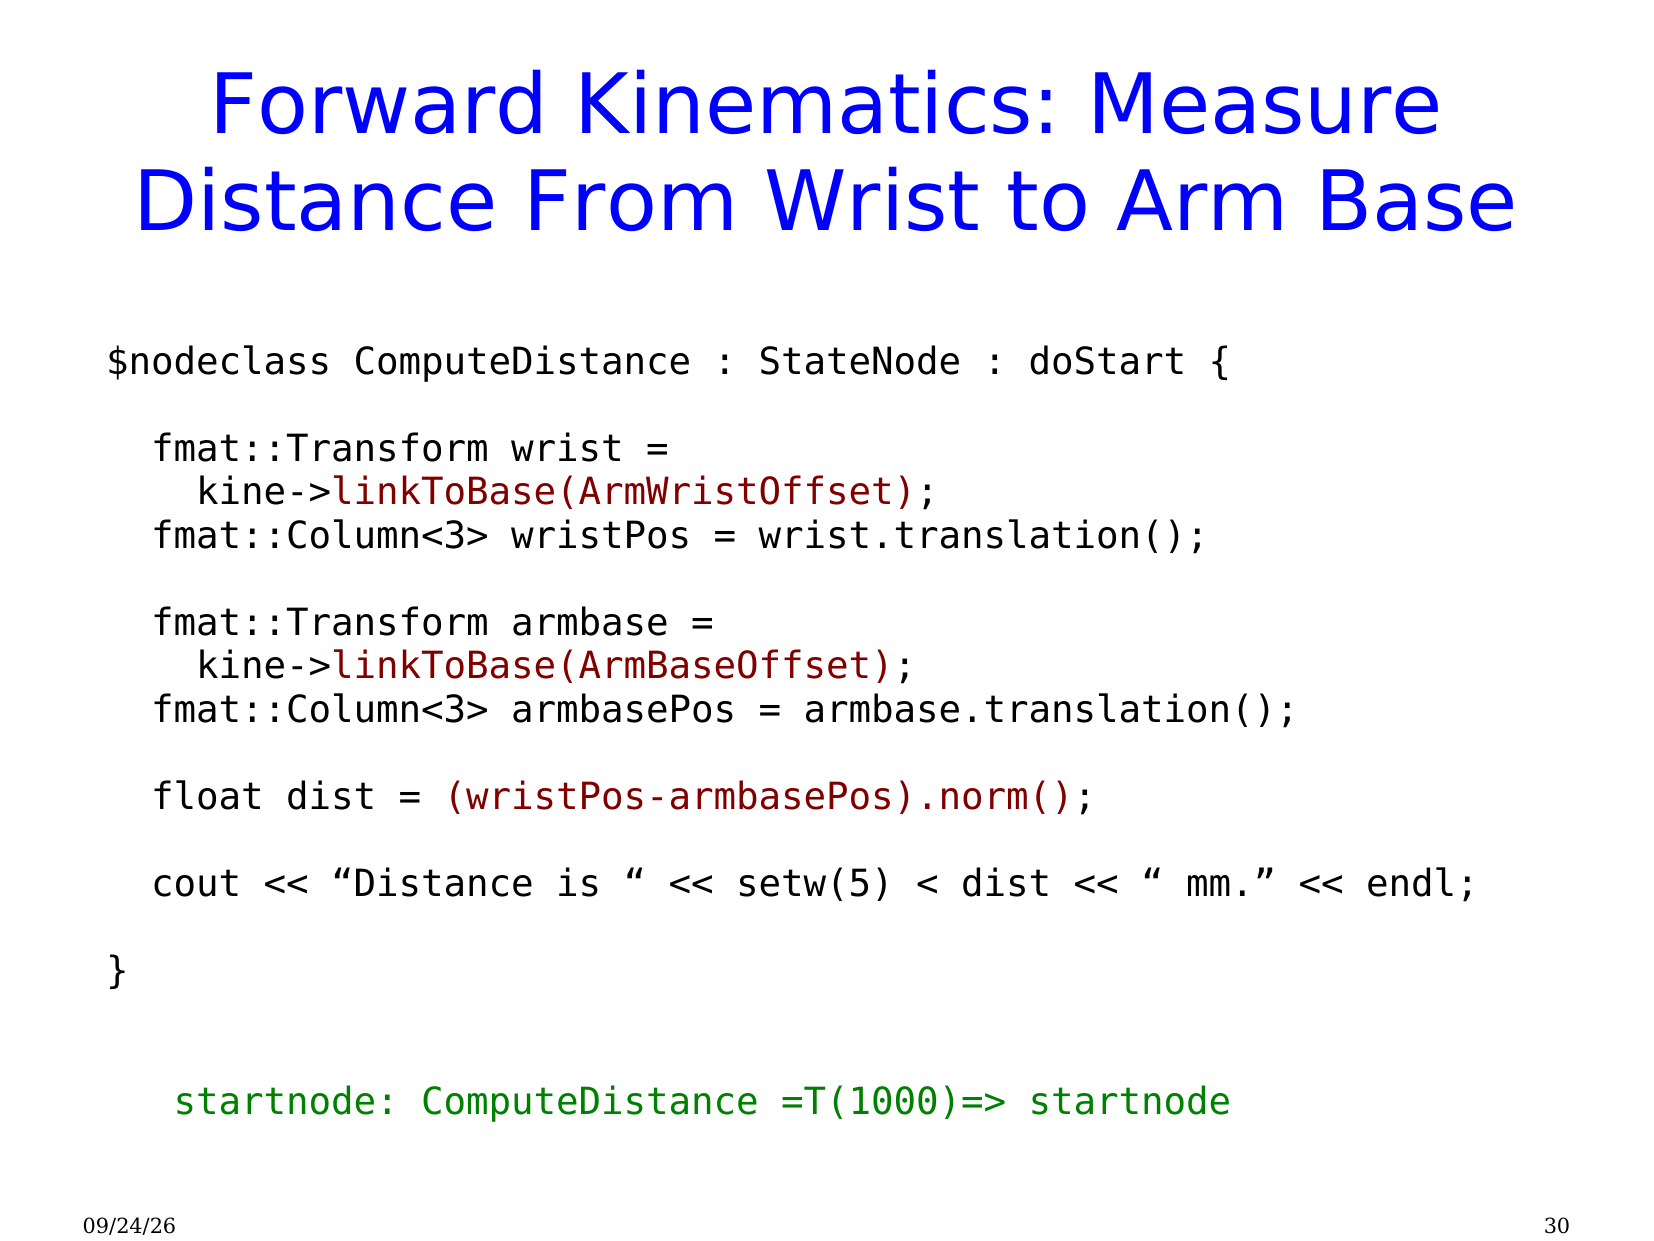

# Forward Kinematics: Measure Distance From Wrist to Arm Base
$nodeclass ComputeDistance : StateNode : doStart {
 fmat::Transform wrist =
 kine->linkToBase(ArmWristOffset);
 fmat::Column<3> wristPos = wrist.translation();
 fmat::Transform armbase =
 kine->linkToBase(ArmBaseOffset);
 fmat::Column<3> armbasePos = armbase.translation();
 float dist = (wristPos-armbasePos).norm();
 cout << “Distance is “ << setw(5) < dist << “ mm.” << endl;
}
 startnode: ComputeDistance =T(1000)=> startnode
30